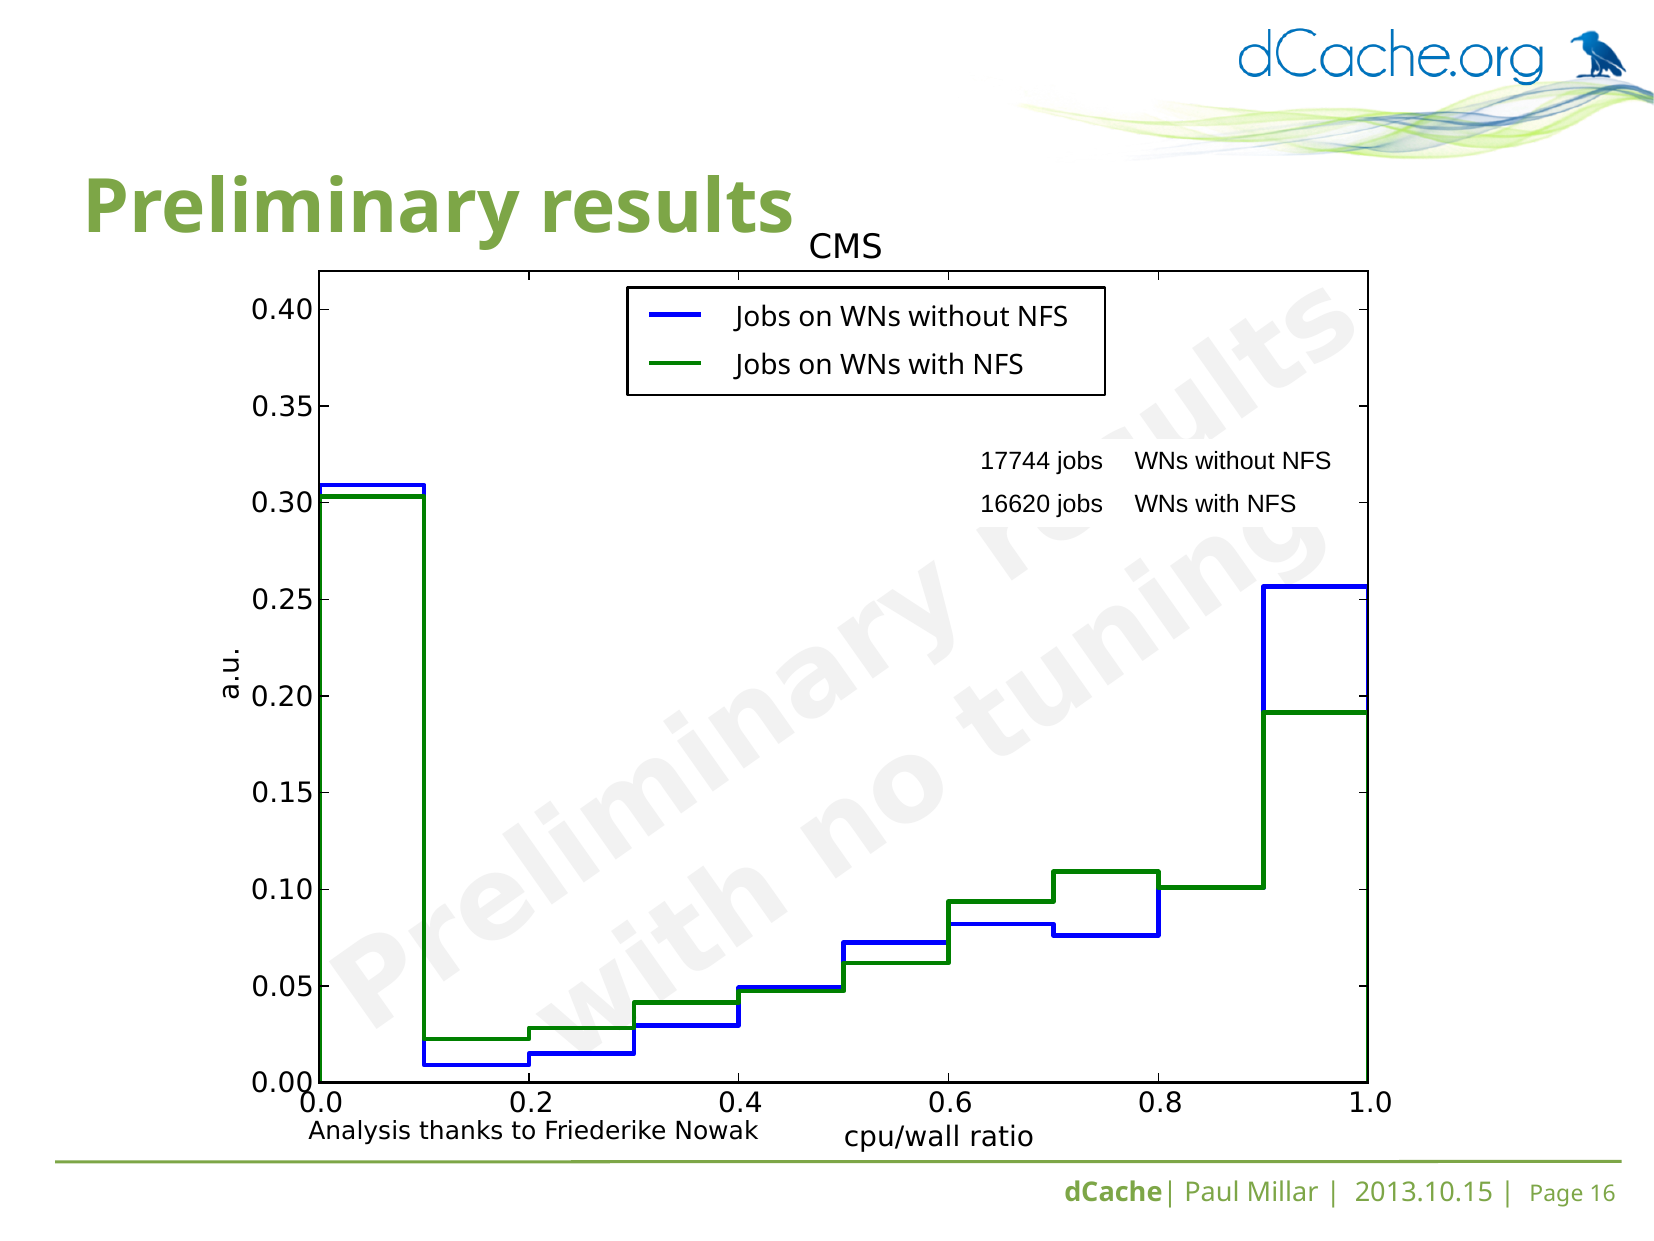

# Preliminary results
| 17744 jobs | WNs without NFS |
| --- | --- |
| 16620 jobs | WNs with NFS |
16